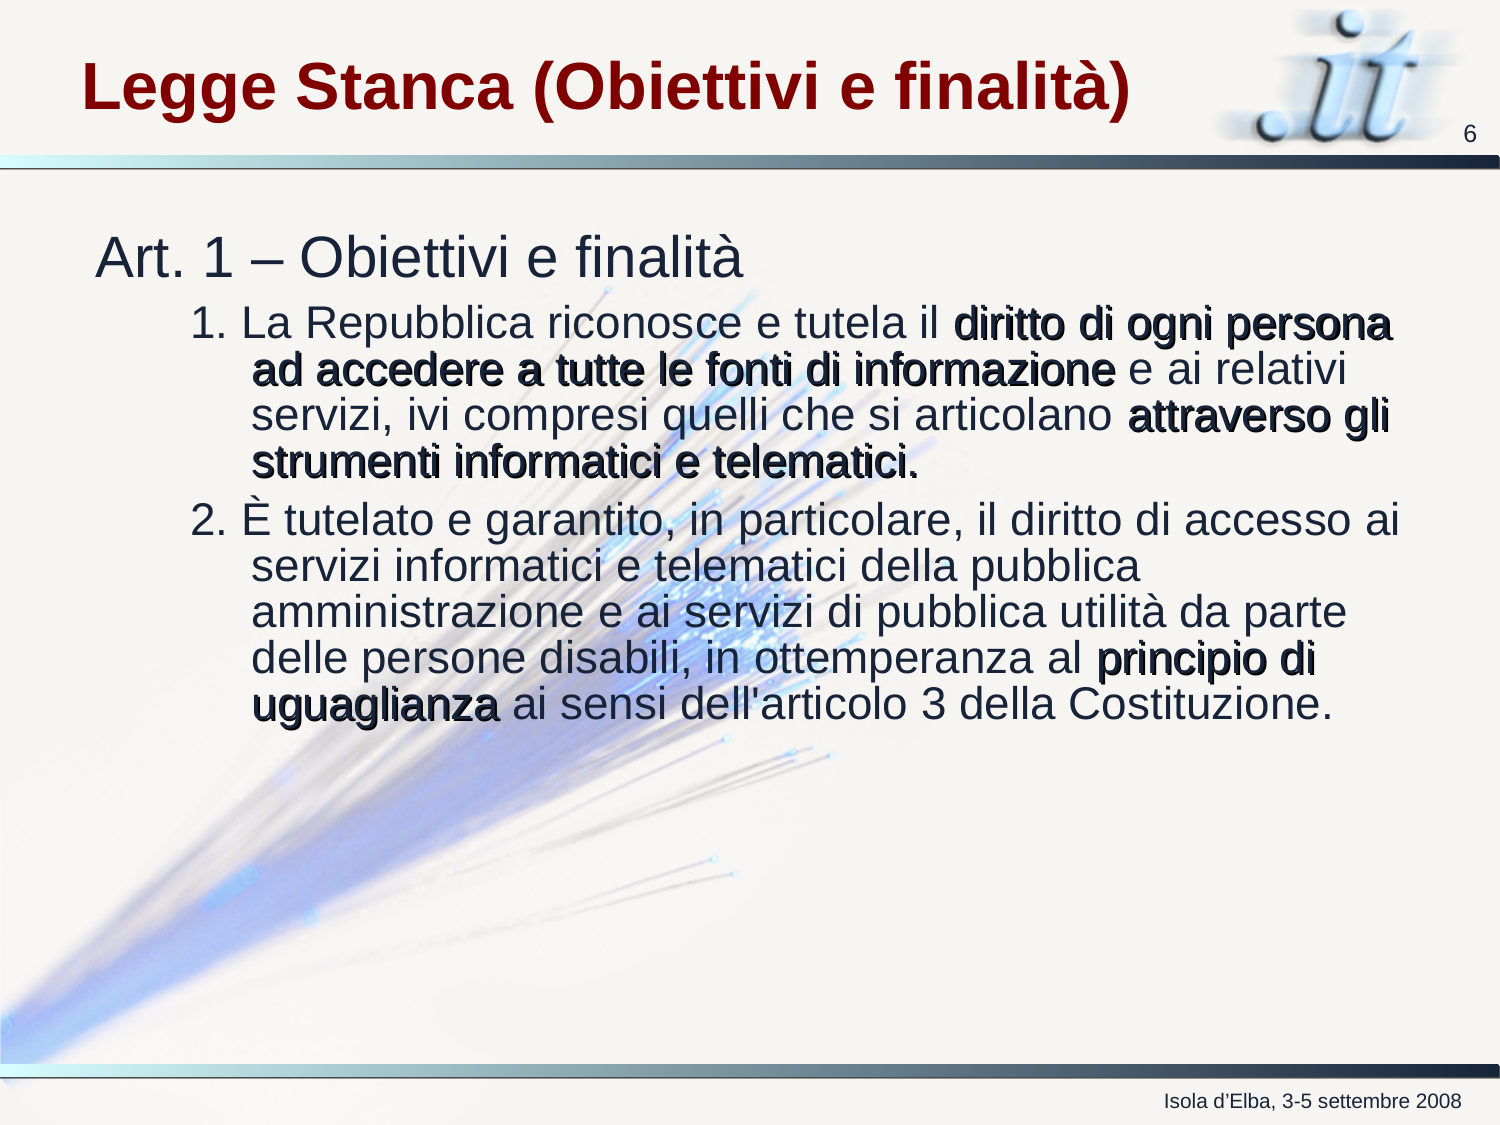

# Legge Stanca (Obiettivi e finalità)
Art. 1 – Obiettivi e finalità
1. La Repubblica riconosce e tutela il diritto di ogni persona ad accedere a tutte le fonti di informazione e ai relativi servizi, ivi compresi quelli che si articolano attraverso gli strumenti informatici e telematici.
2. È tutelato e garantito, in particolare, il diritto di accesso ai servizi informatici e telematici della pubblica amministrazione e ai servizi di pubblica utilità da parte delle persone disabili, in ottemperanza al principio di uguaglianza ai sensi dell'articolo 3 della Costituzione.